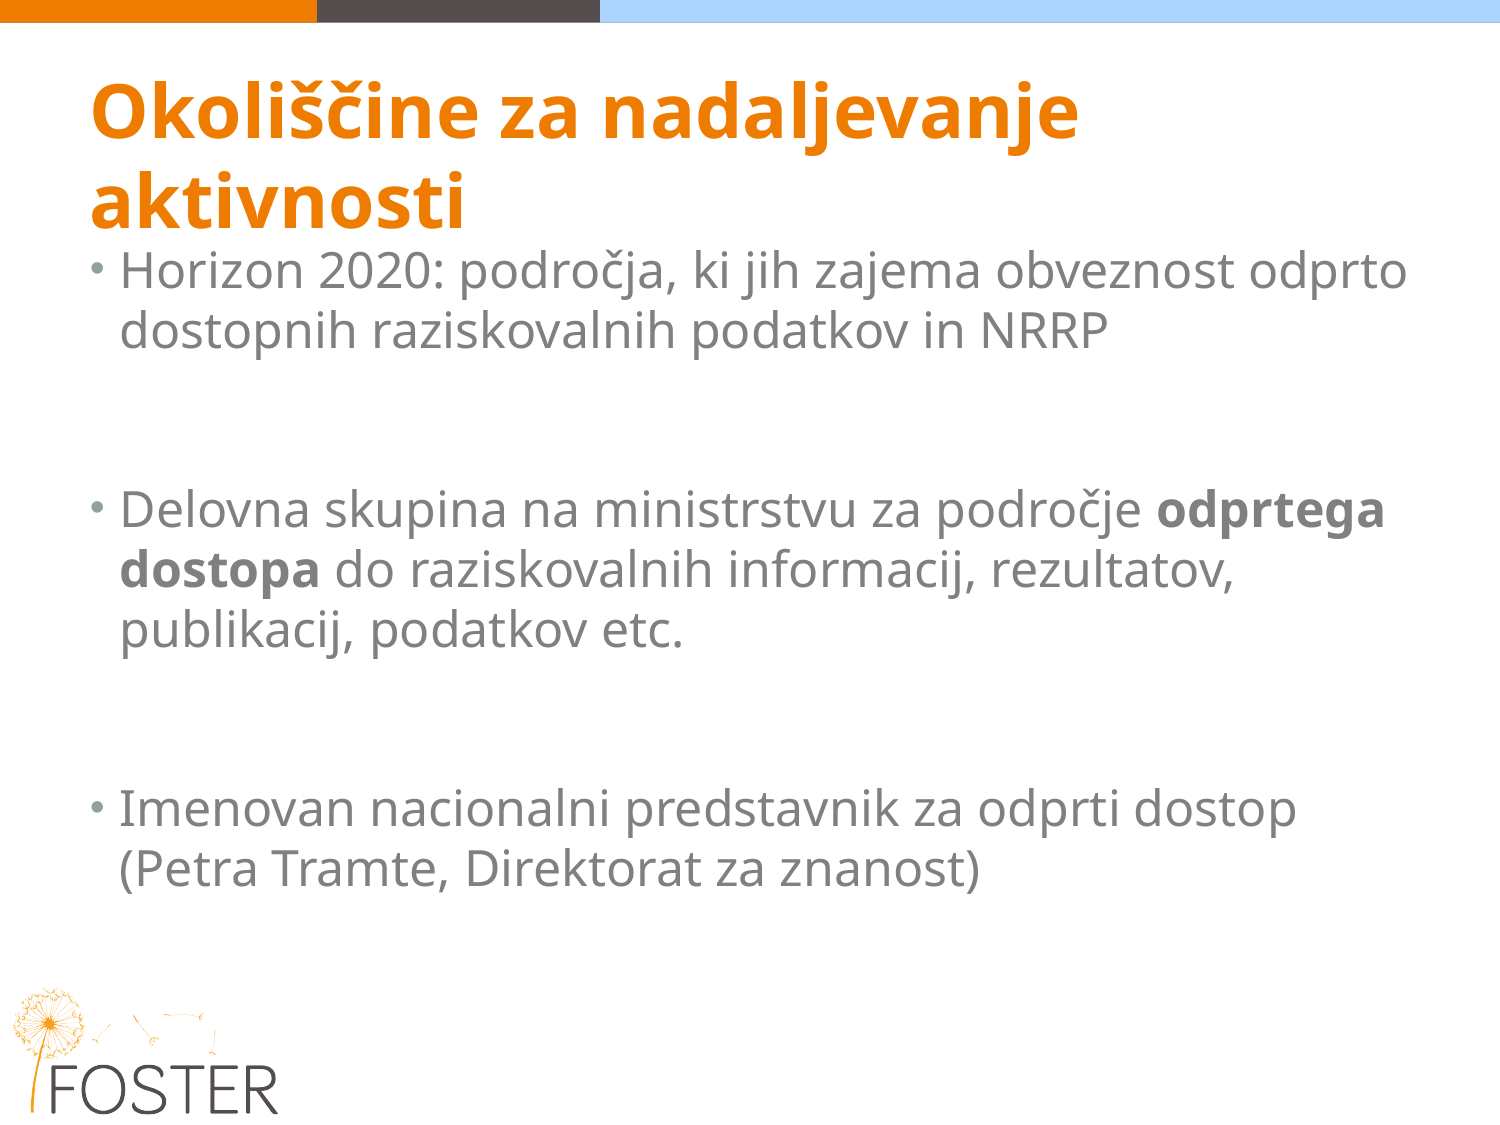

# Okoliščine za nadaljevanje aktivnosti
Horizon 2020: področja, ki jih zajema obveznost odprto dostopnih raziskovalnih podatkov in NRRP
Delovna skupina na ministrstvu za področje odprtega dostopa do raziskovalnih informacij, rezultatov, publikacij, podatkov etc.
Imenovan nacionalni predstavnik za odprti dostop (Petra Tramte, Direktorat za znanost)